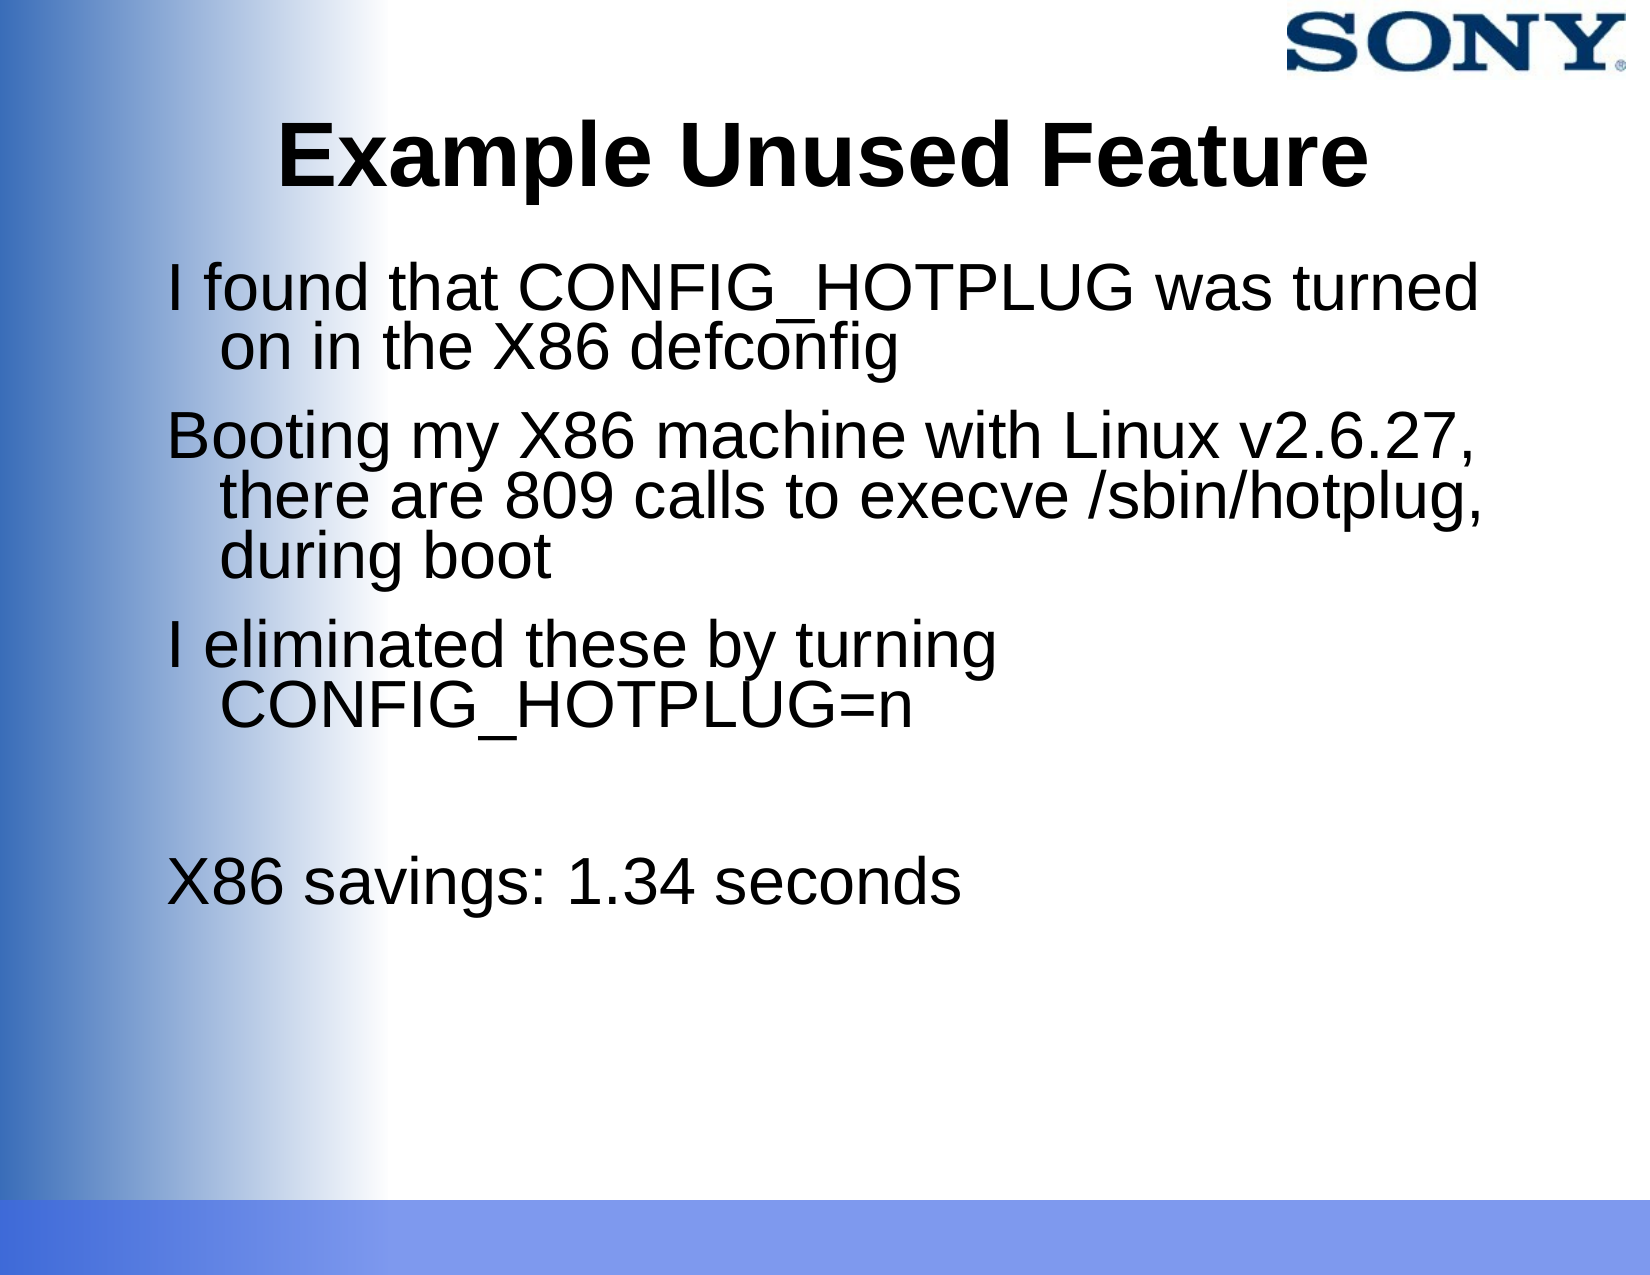

# Example Unused Feature
I found that CONFIG_HOTPLUG was turned on in the X86 defconfig
Booting my X86 machine with Linux v2.6.27, there are 809 calls to execve /sbin/hotplug, during boot
I eliminated these by turning CONFIG_HOTPLUG=n
X86 savings: 1.34 seconds